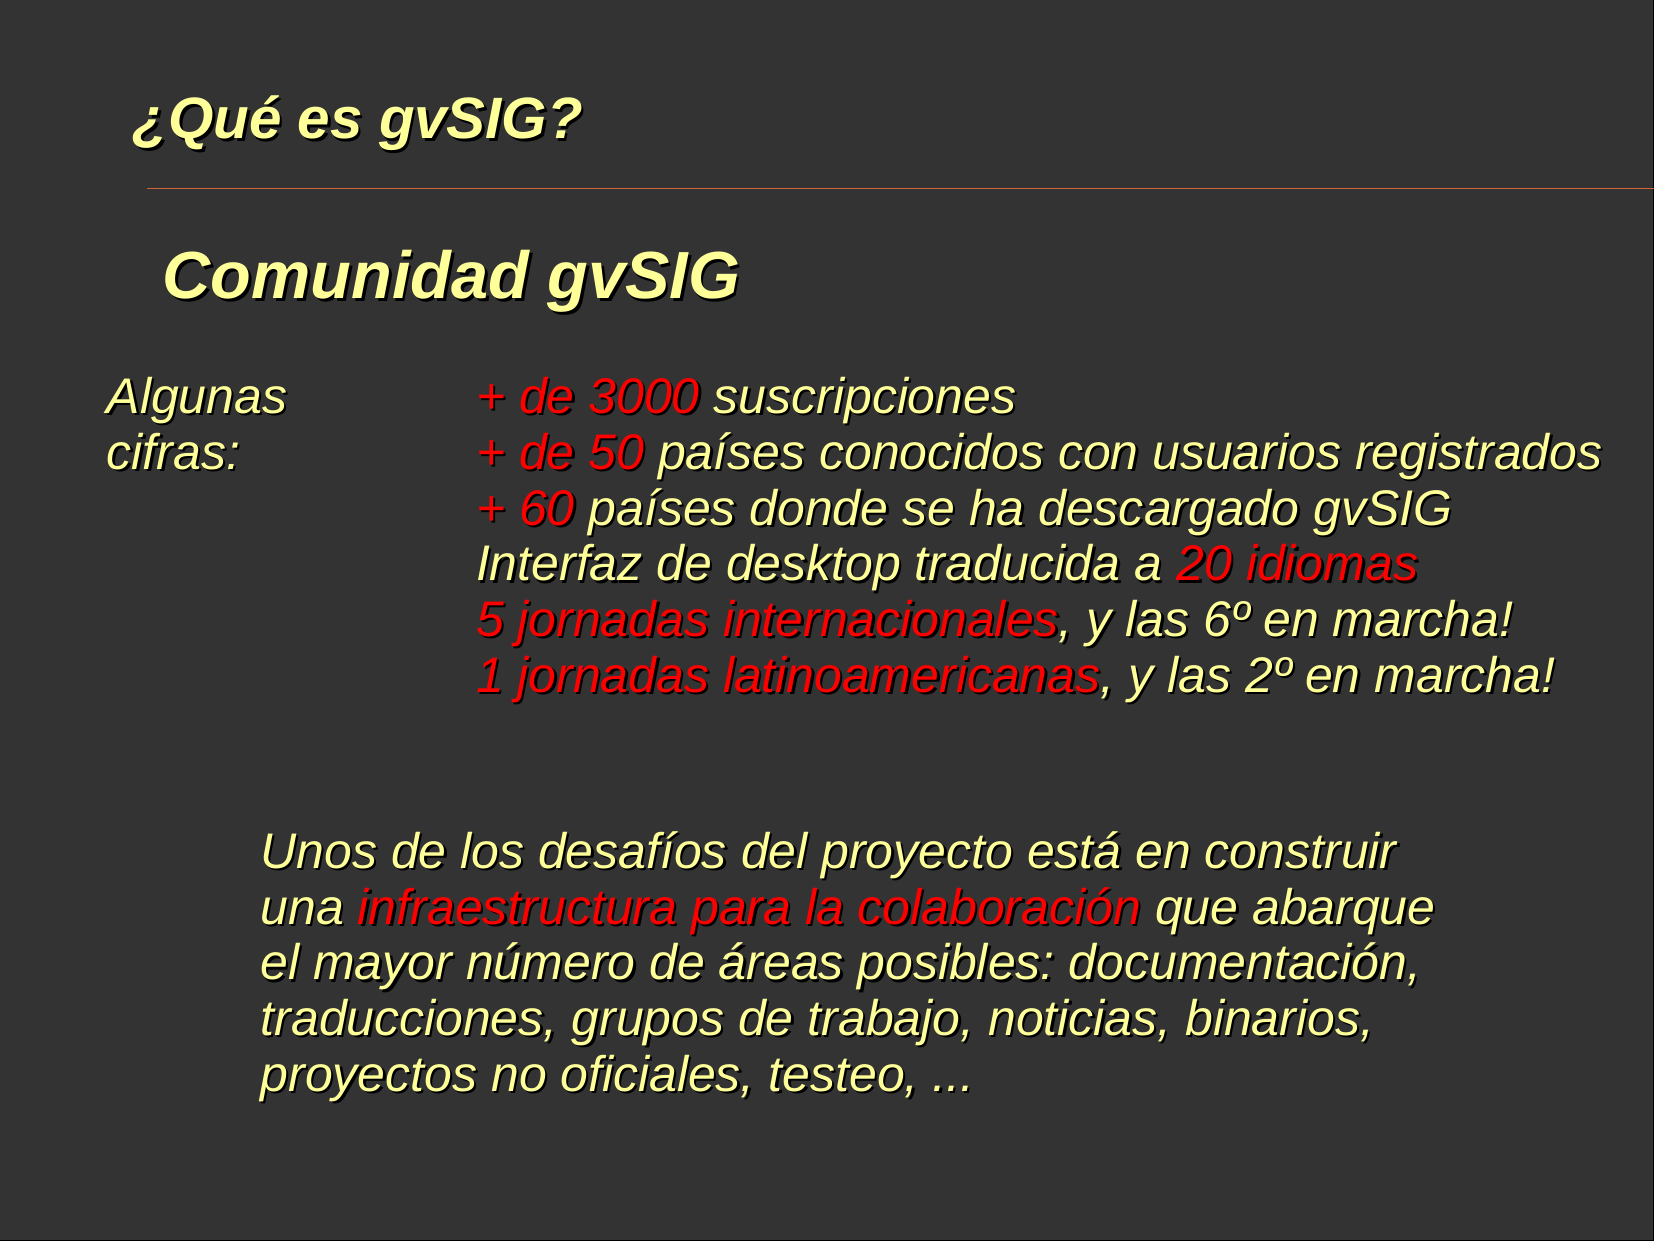

¿Qué es gvSIG?
Comunidad gvSIG
Algunas 			+ de 3000 suscripciones
cifras:				+ de 50 países conocidos con usuarios registrados
					+ 60 países donde se ha descargado gvSIG
					Interfaz de desktop traducida a 20 idiomas
					5 jornadas internacionales, y las 6º en marcha!
					1 jornadas latinoamericanas, y las 2º en marcha!
Unos de los desafíos del proyecto está en construir una infraestructura para la colaboración que abarque el mayor número de áreas posibles: documentación, traducciones, grupos de trabajo, noticias, binarios, proyectos no oficiales, testeo, ...